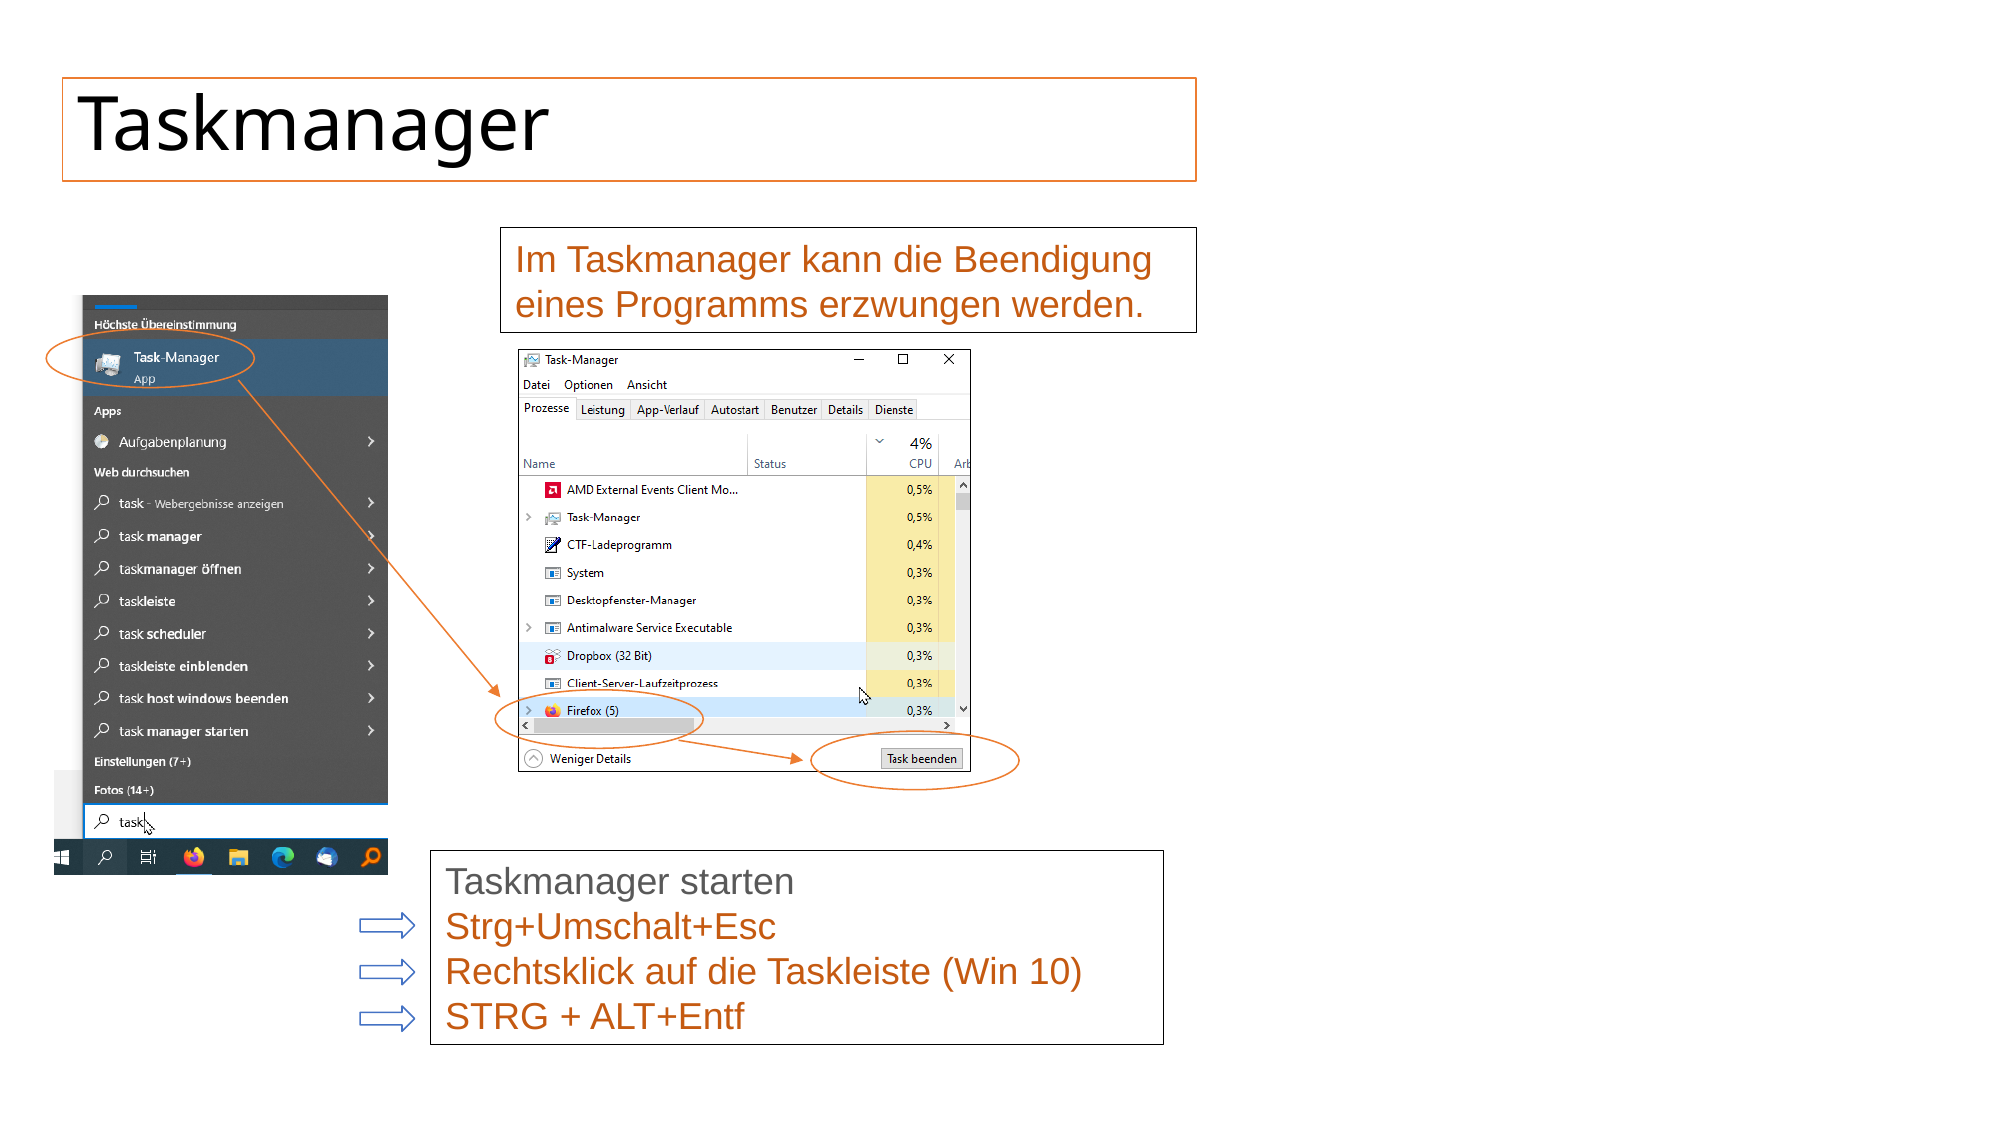

Taskmanager
Im Taskmanager kann die Beendigung eines Programms erzwungen werden.
Taskmanager starten
Strg+Umschalt+Esc
Rechtsklick auf die Taskleiste (Win 10)
STRG + ALT+Entf